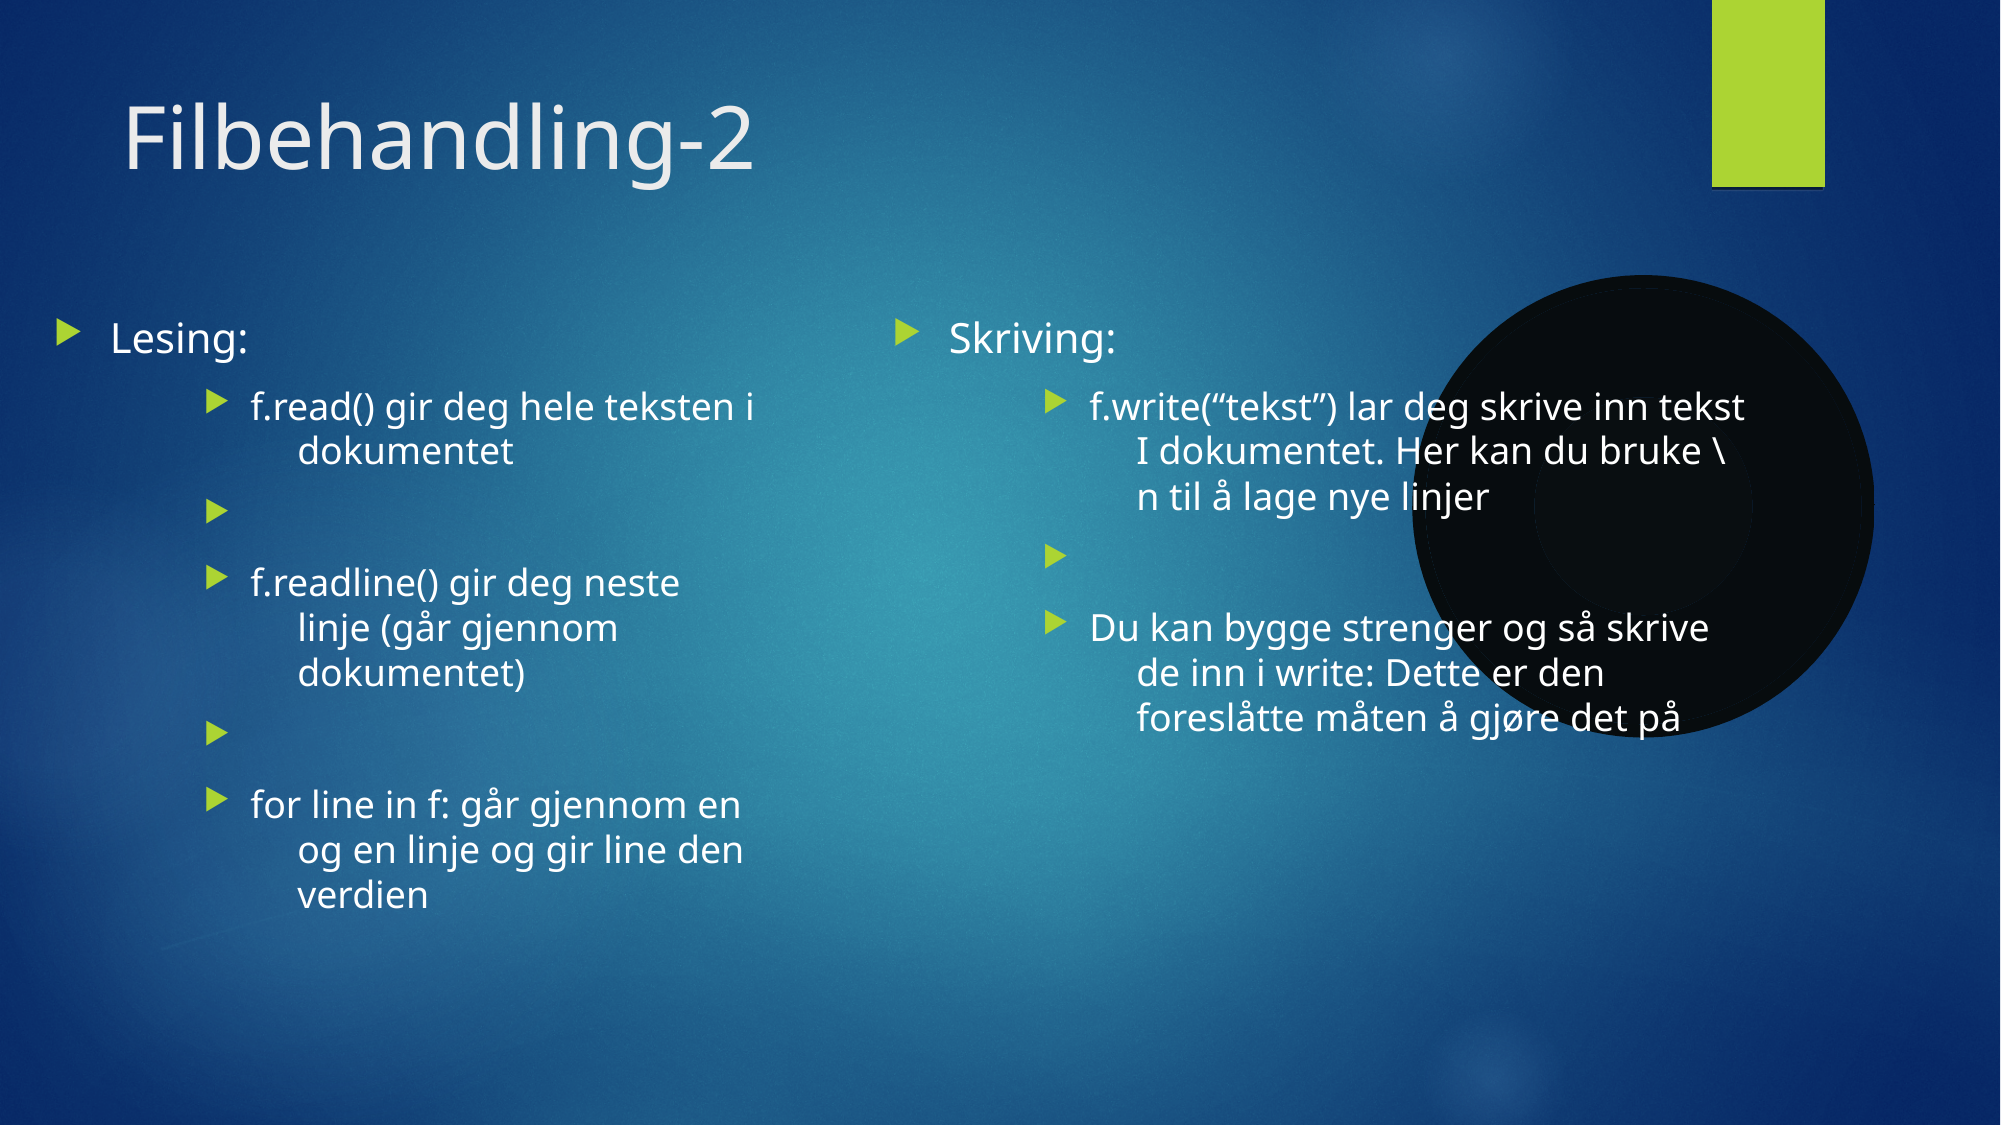

# Filbehandling-2
Lesing:
f.read() gir deg hele teksten i dokumentet
f.readline() gir deg neste linje (går gjennom dokumentet)
for line in f: går gjennom en og en linje og gir line den verdien
Skriving:
f.write(“tekst”) lar deg skrive inn tekst I dokumentet. Her kan du bruke \n til å lage nye linjer
Du kan bygge strenger og så skrive de inn i write: Dette er den foreslåtte måten å gjøre det på